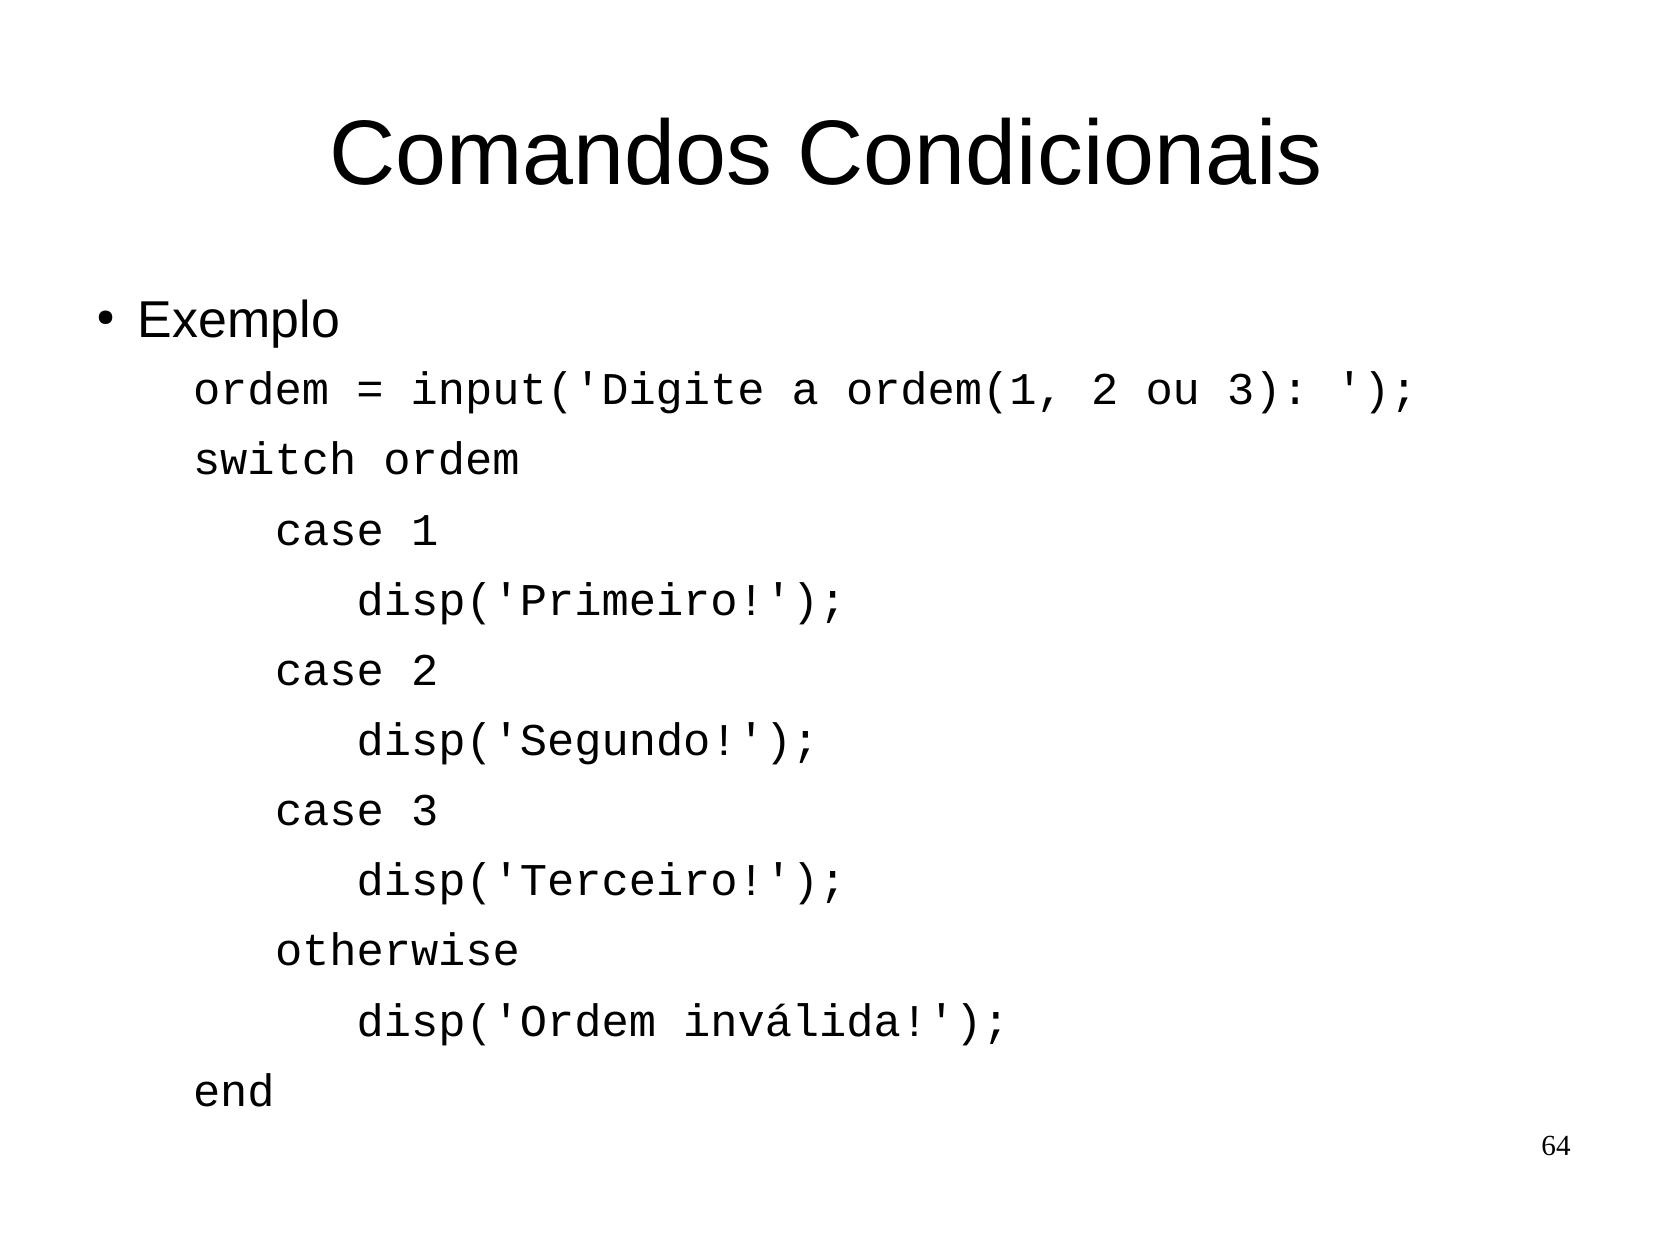

# Comandos Condicionais
Exemplo
ordem = input('Digite a ordem(1, 2 ou 3): ');
switch ordem
 case 1
 disp('Primeiro!');
 case 2
 disp('Segundo!');
 case 3
 disp('Terceiro!');
 otherwise
 disp('Ordem inválida!');
end
64